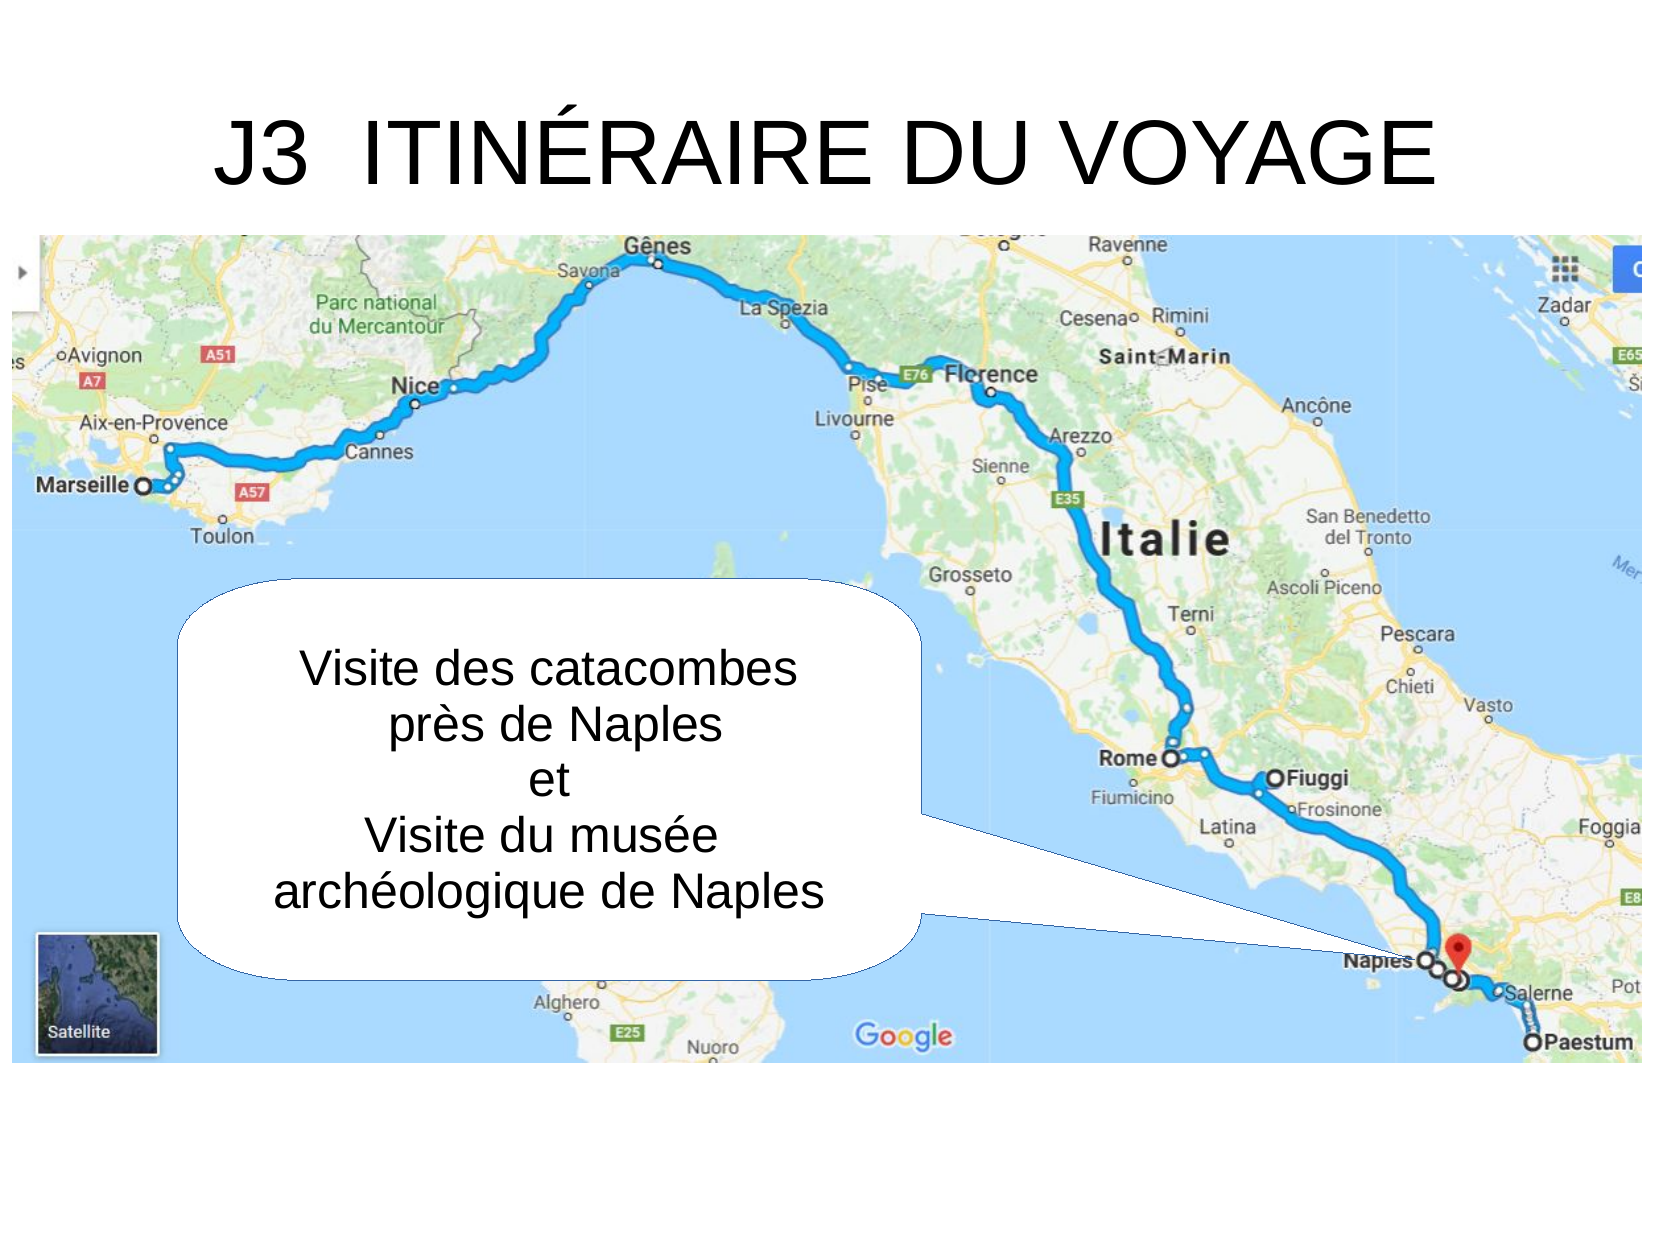

# J3 ITINÉRAIRE DU VOYAGE
Visite des catacombes
 près de Naples
et
Visite du musée
archéologique de Naples